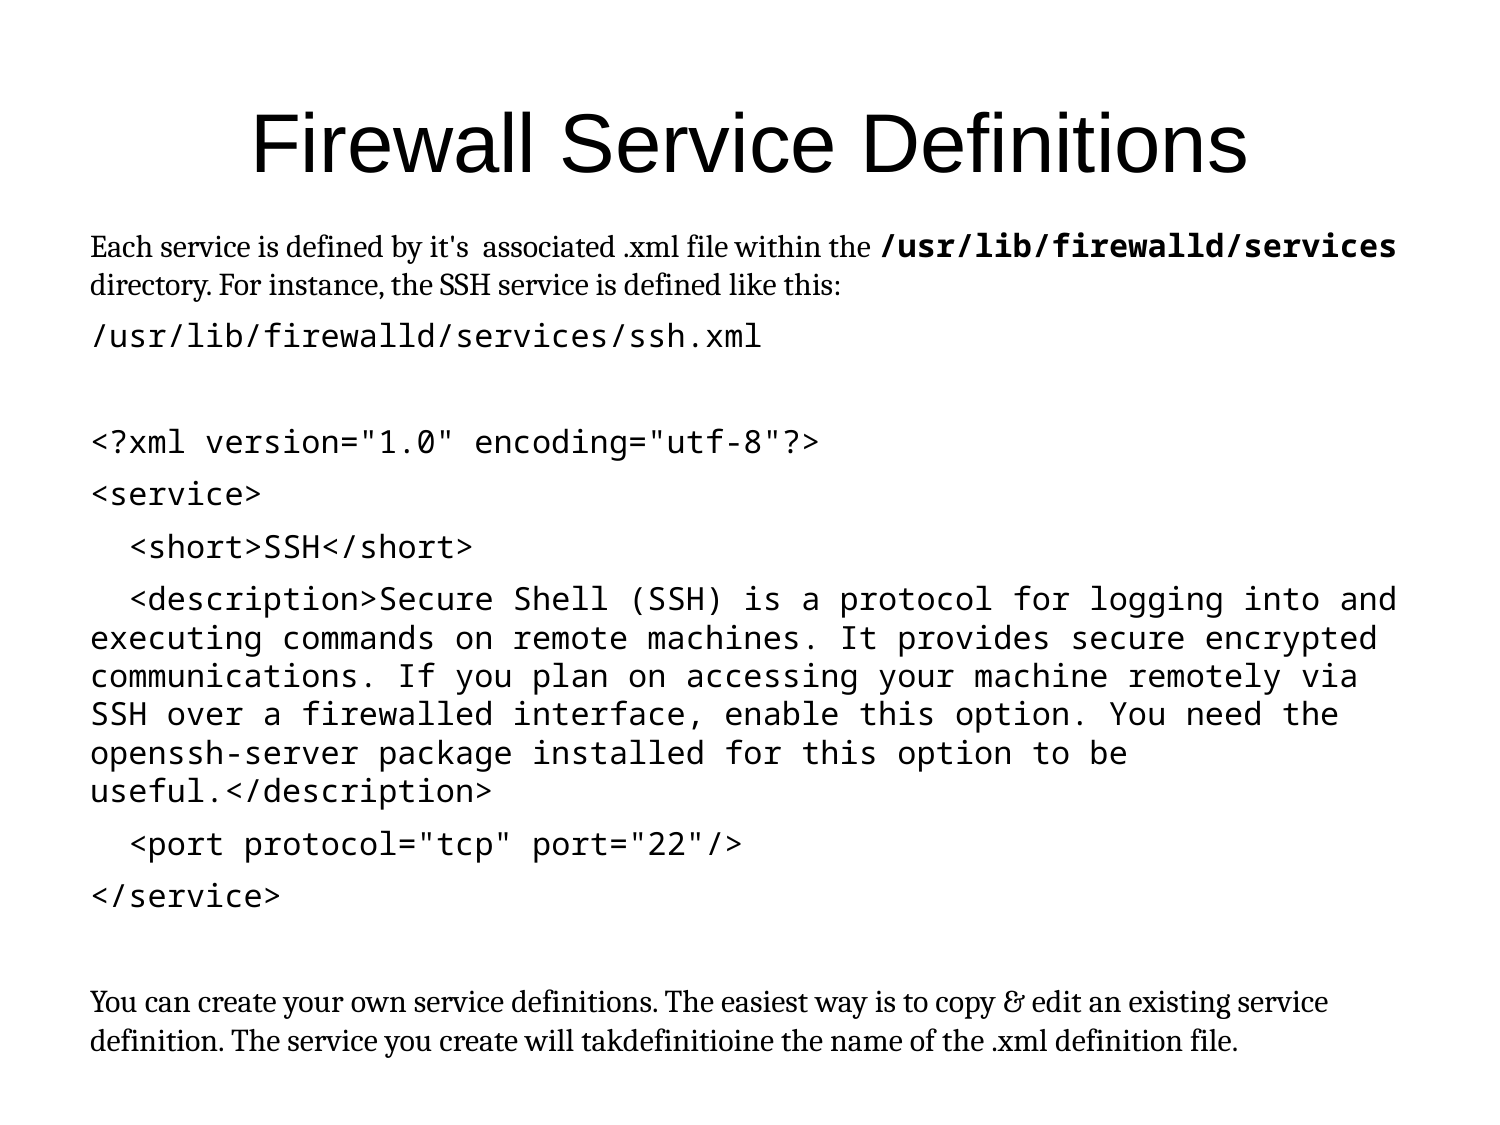

# Firewall Service Definitions
Each service is defined by it's associated .xml file within the /usr/lib/firewalld/services directory. For instance, the SSH service is defined like this:
/usr/lib/firewalld/services/ssh.xml
<?xml version="1.0" encoding="utf-8"?>
<service>
 <short>SSH</short>
 <description>Secure Shell (SSH) is a protocol for logging into and executing commands on remote machines. It provides secure encrypted communications. If you plan on accessing your machine remotely via SSH over a firewalled interface, enable this option. You need the openssh-server package installed for this option to be useful.</description>
 <port protocol="tcp" port="22"/>
</service>
You can create your own service definitions. The easiest way is to copy & edit an existing service definition. The service you create will takdefinitioine the name of the .xml definition file.